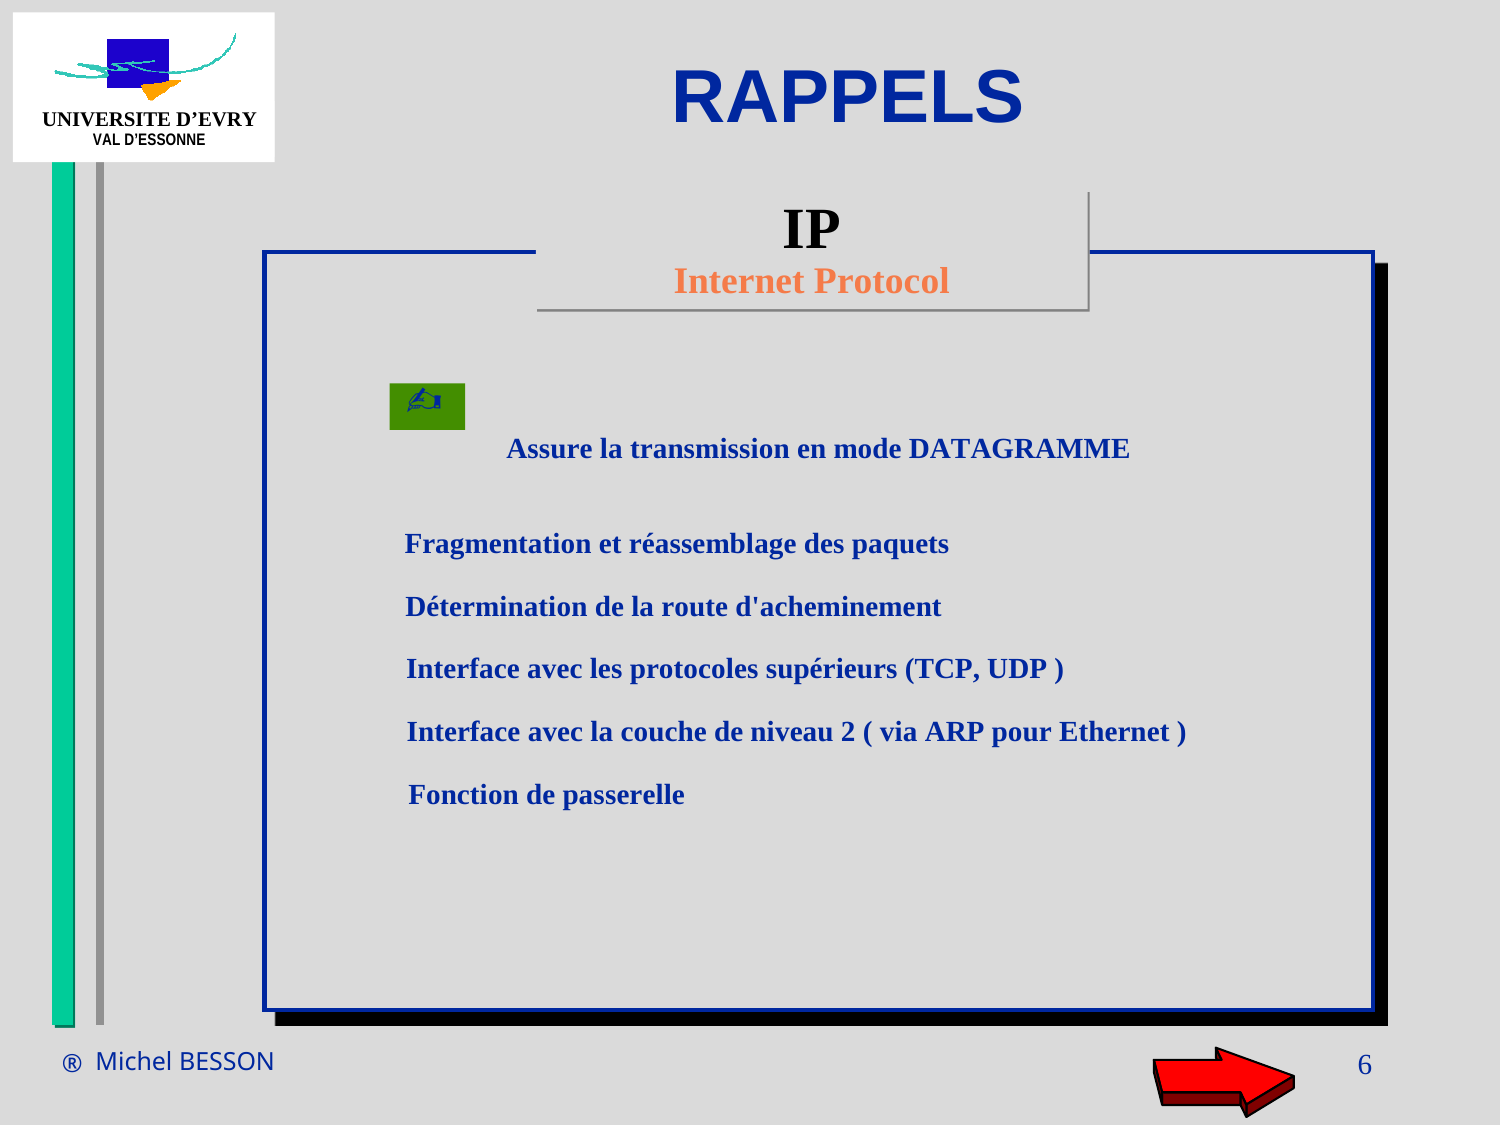

# RAPPELS
IP
Internet Protocol
Assure la transmission en mode DATAGRAMME
Fragmentation et réassemblage des paquets
Détermination de la route d'acheminement
Interface avec les protocoles supérieurs (TCP, UDP )
Interface avec la couche de niveau 2 ( via ARP pour Ethernet )
Fonction de passerelle
<date/time> Michel BESSON